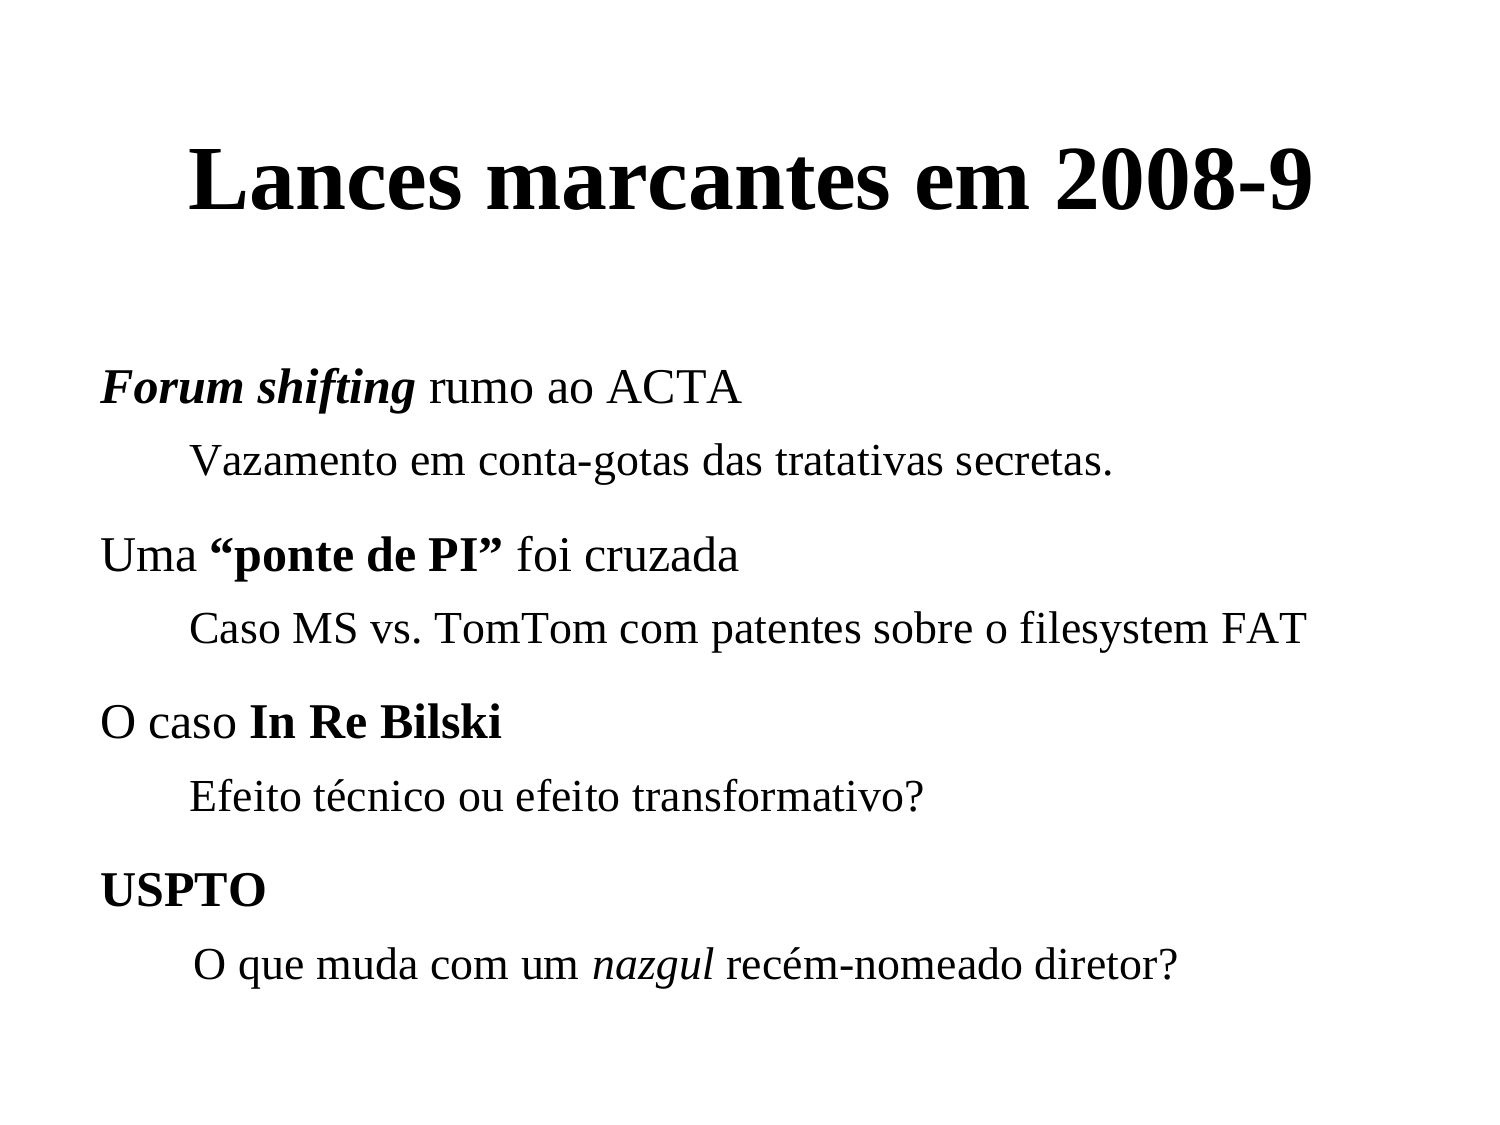

# Lances marcantes em 2008-9
Forum shifting rumo ao ACTA
	Vazamento em conta-gotas das tratativas secretas.
Uma “ponte de PI” foi cruzada
	Caso MS vs. TomTom com patentes sobre o filesystem FAT
O caso In Re Bilski
	Efeito técnico ou efeito transformativo?
USPTO
	O que muda com um nazgul recém-nomeado diretor?